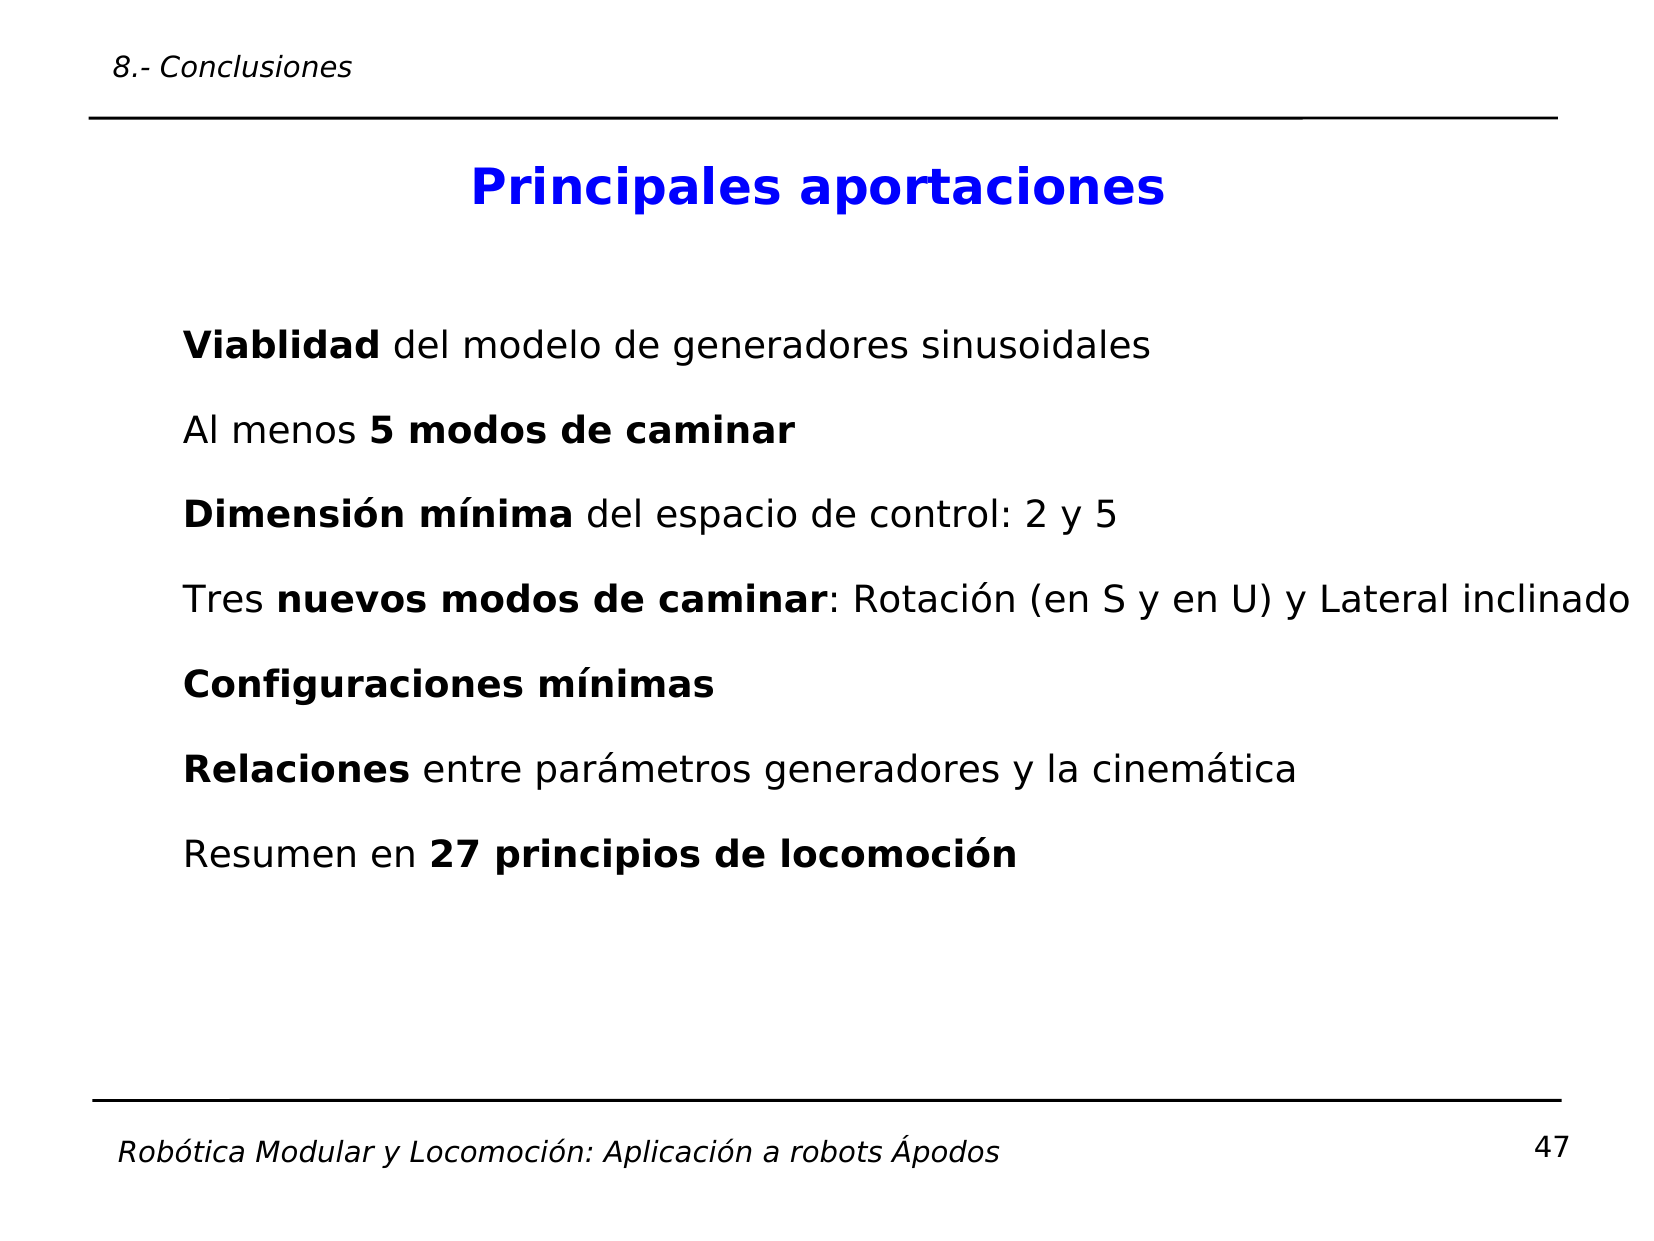

8.- Conclusiones
Principales aportaciones
 Viablidad del modelo de generadores sinusoidales
 Al menos 5 modos de caminar
 Dimensión mínima del espacio de control: 2 y 5
 Tres nuevos modos de caminar: Rotación (en S y en U) y Lateral inclinado
 Configuraciones mínimas
 Relaciones entre parámetros generadores y la cinemática
 Resumen en 27 principios de locomoción
Robótica Modular y Locomoción: Aplicación a robots Ápodos
47